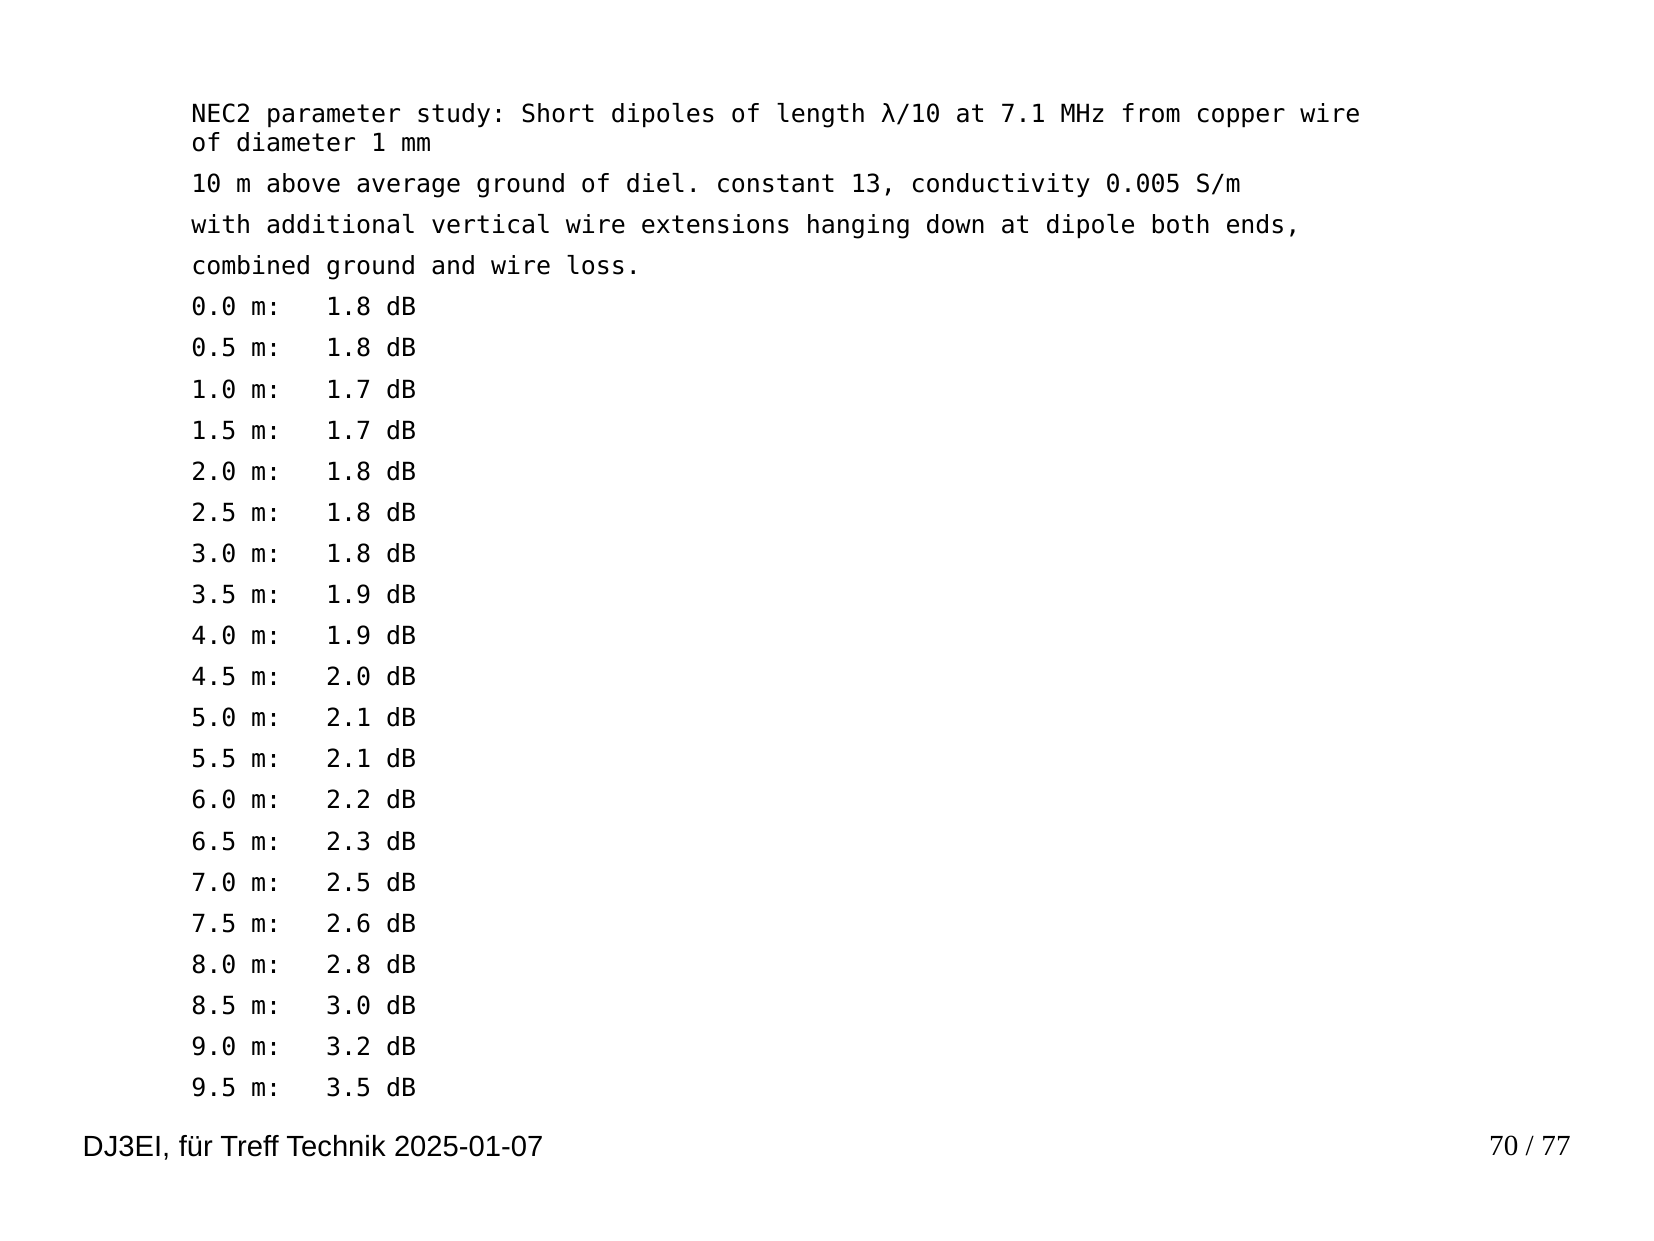

NEC2 parameter study: Short dipoles of length λ/10 at 7.1 MHz from copper wire of diameter 1 mm
10 m above average ground of diel. constant 13, conductivity 0.005 S/m
with additional vertical wire extensions hanging down at dipole both ends,
combined ground and wire loss.
0.0 m: 1.8 dB
0.5 m: 1.8 dB
1.0 m: 1.7 dB
1.5 m: 1.7 dB
2.0 m: 1.8 dB
2.5 m: 1.8 dB
3.0 m: 1.8 dB
3.5 m: 1.9 dB
4.0 m: 1.9 dB
4.5 m: 2.0 dB
5.0 m: 2.1 dB
5.5 m: 2.1 dB
6.0 m: 2.2 dB
6.5 m: 2.3 dB
7.0 m: 2.5 dB
7.5 m: 2.6 dB
8.0 m: 2.8 dB
8.5 m: 3.0 dB
9.0 m: 3.2 dB
9.5 m: 3.5 dB
70